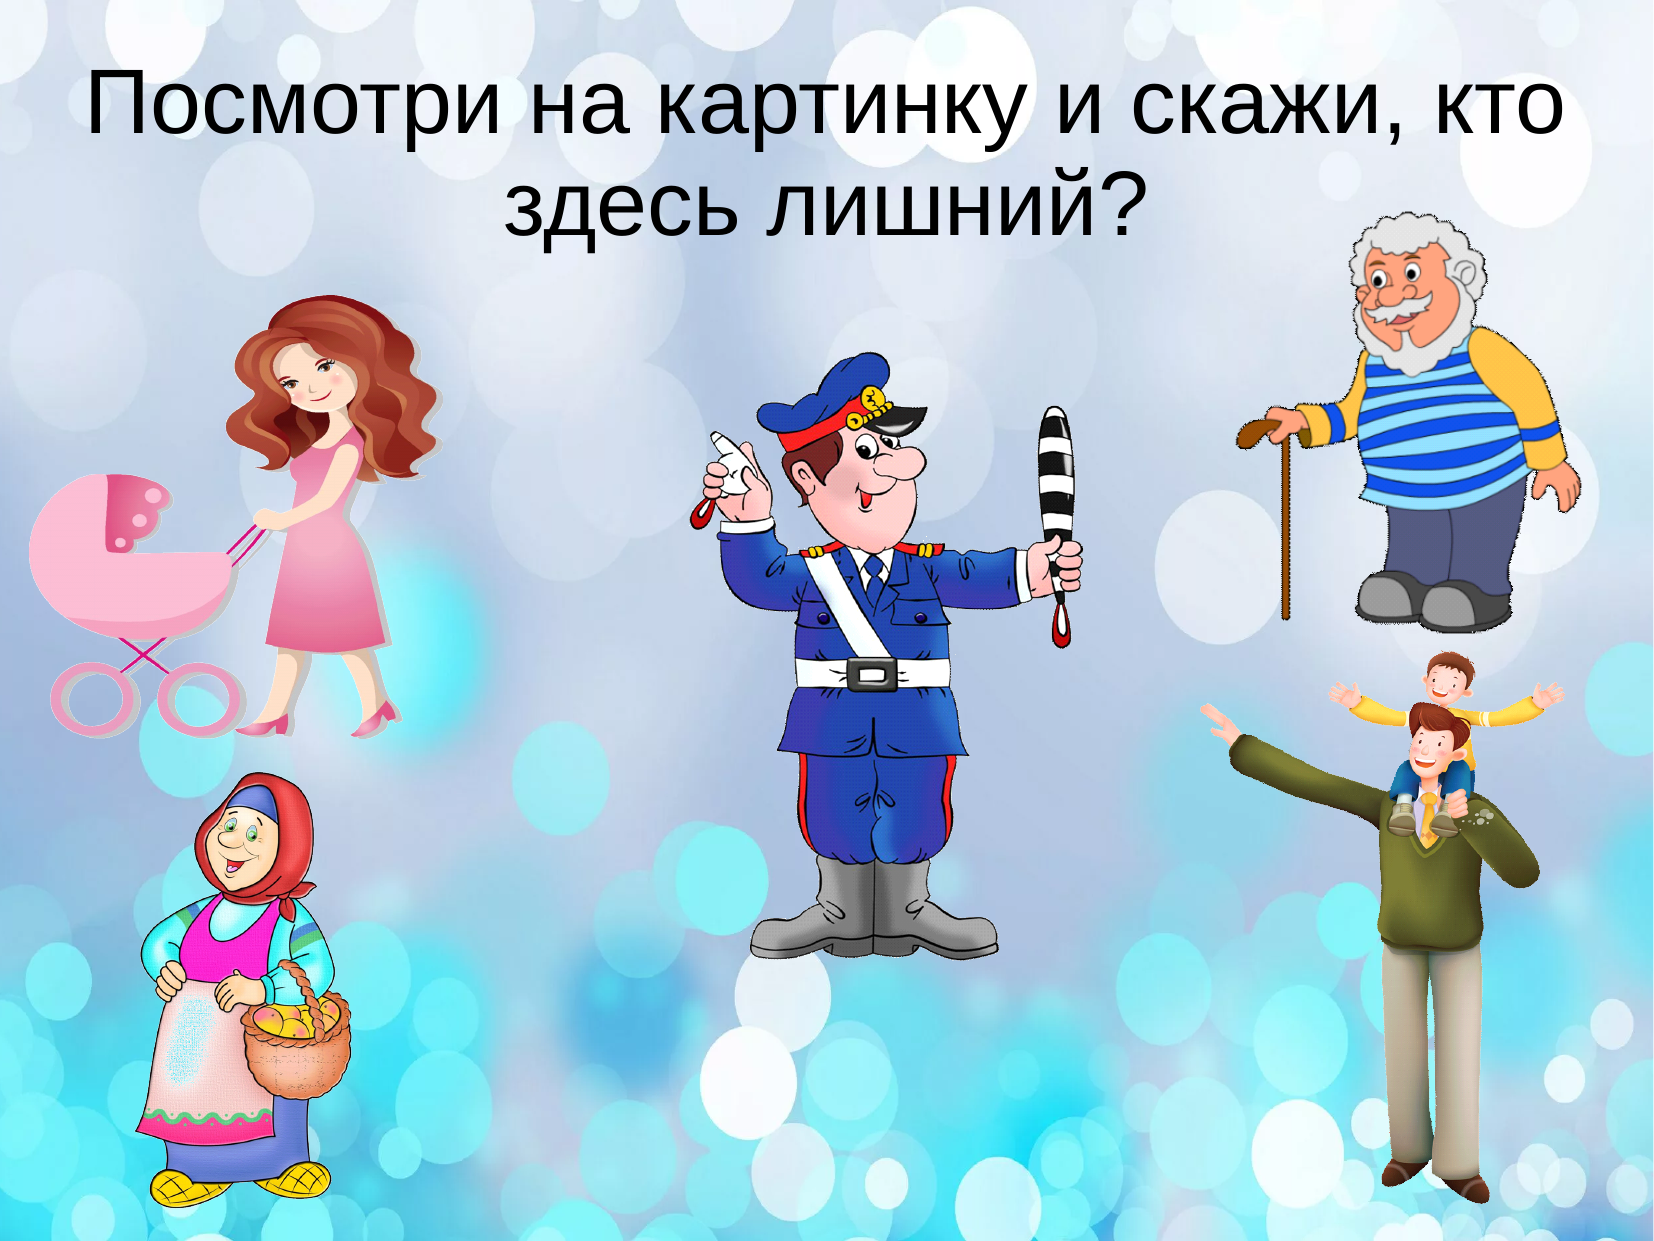

# Посмотри на картинку и скажи, кто здесь лишний?